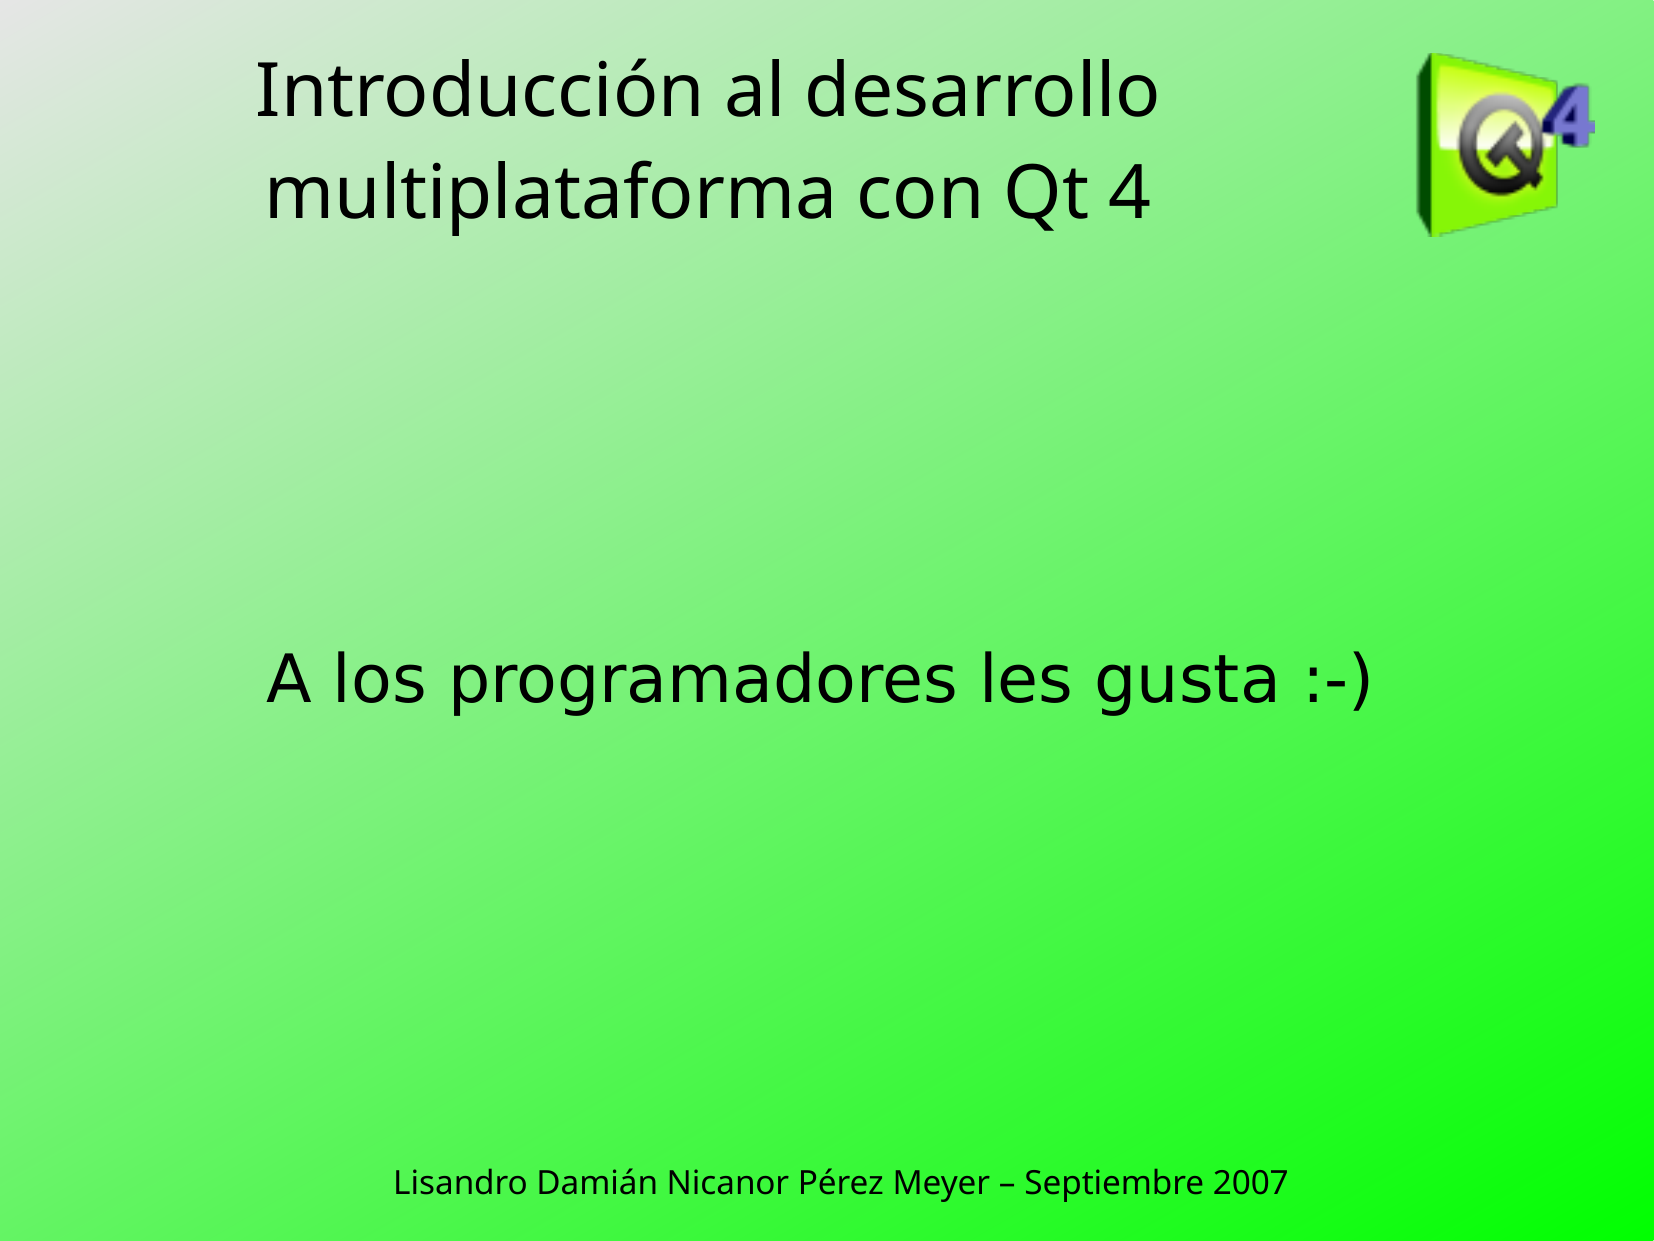

# Introducción al desarrollo multiplataforma con Qt 4
A los programadores les gusta :-)
Lisandro Damián Nicanor Pérez Meyer – Septiembre 2007